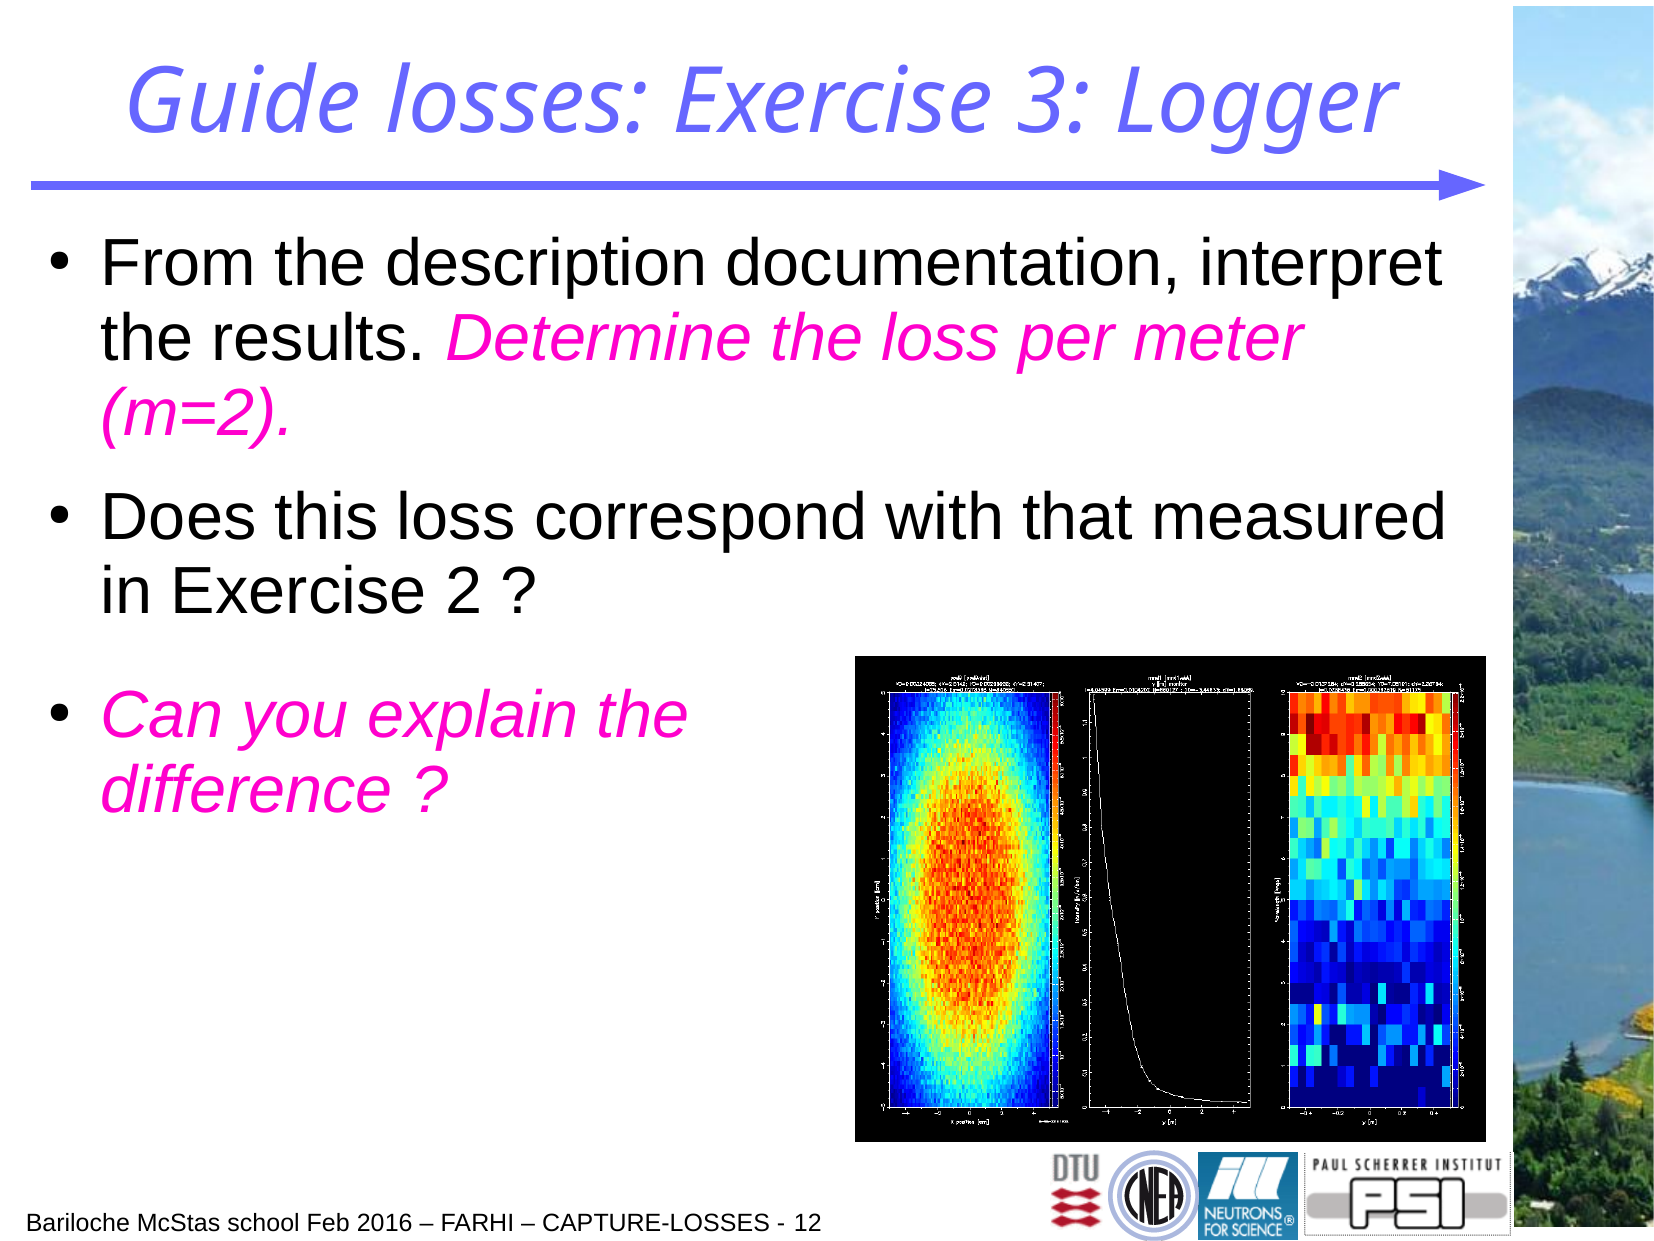

# Guide losses: Exercise 3: Logger
From the description documentation, interpret the results. Determine the loss per meter (m=2).
Does this loss correspond with that measured in Exercise 2 ?
Can you explain the difference ?